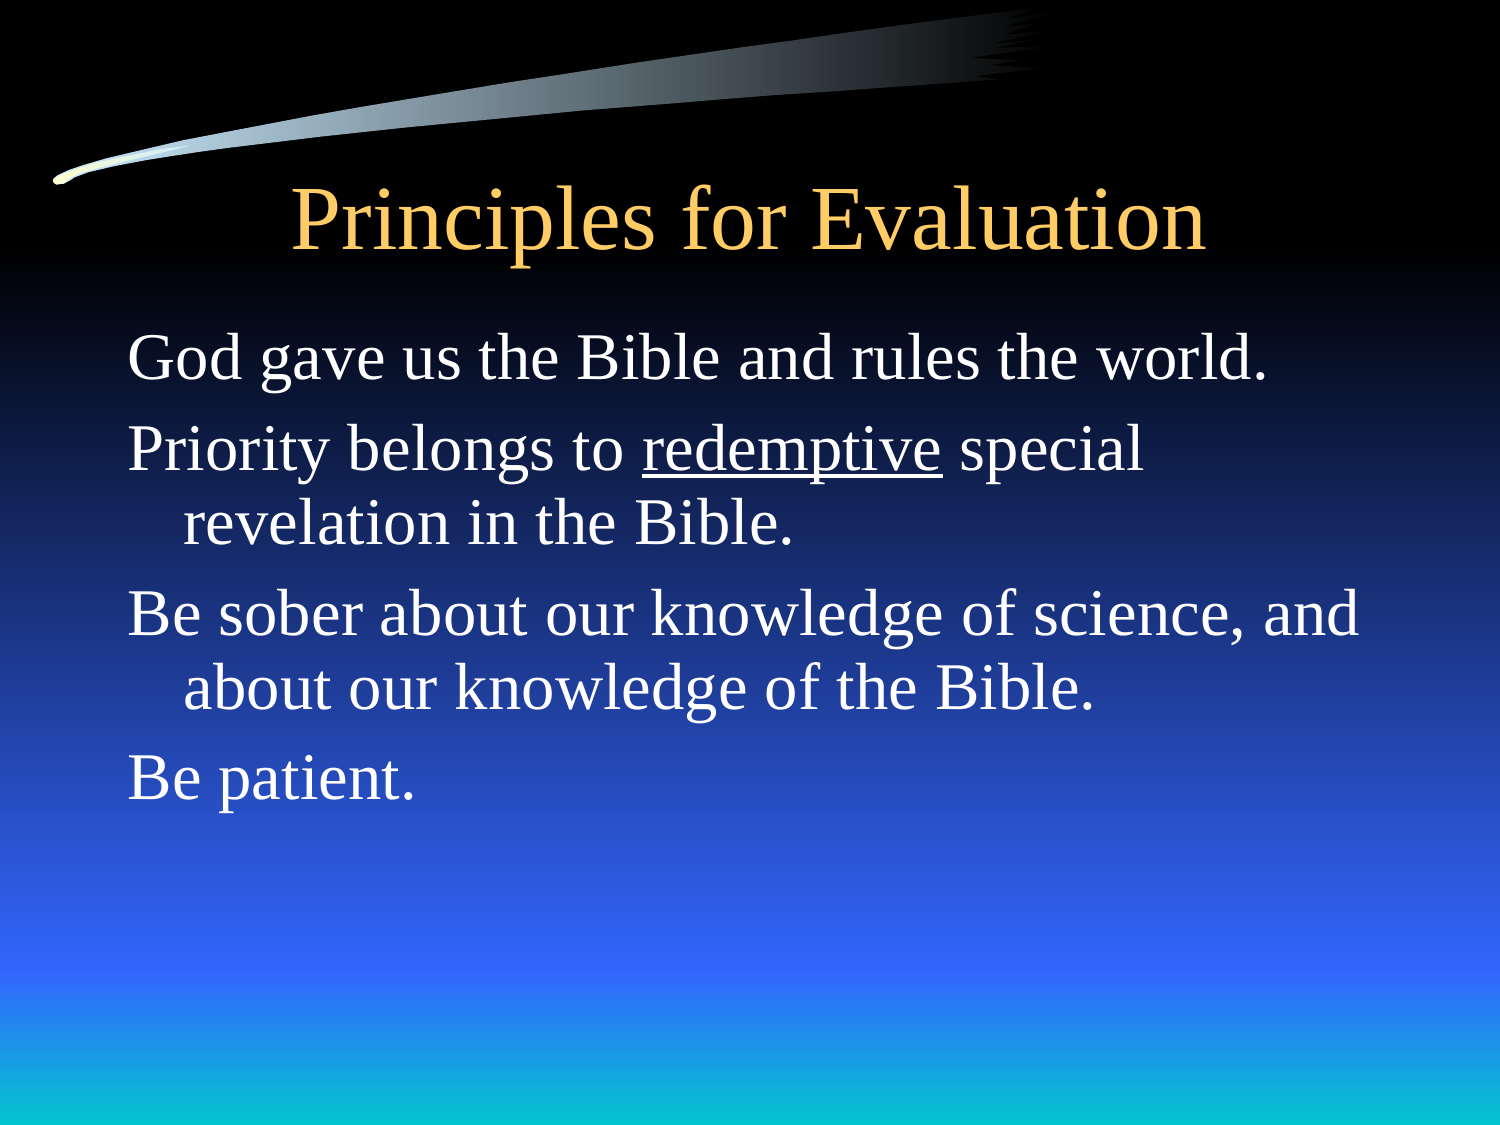

# Principles for Evaluation
God gave us the Bible and rules the world.
Priority belongs to redemptive special revelation in the Bible.
Be sober about our knowledge of science, and about our knowledge of the Bible.
Be patient.